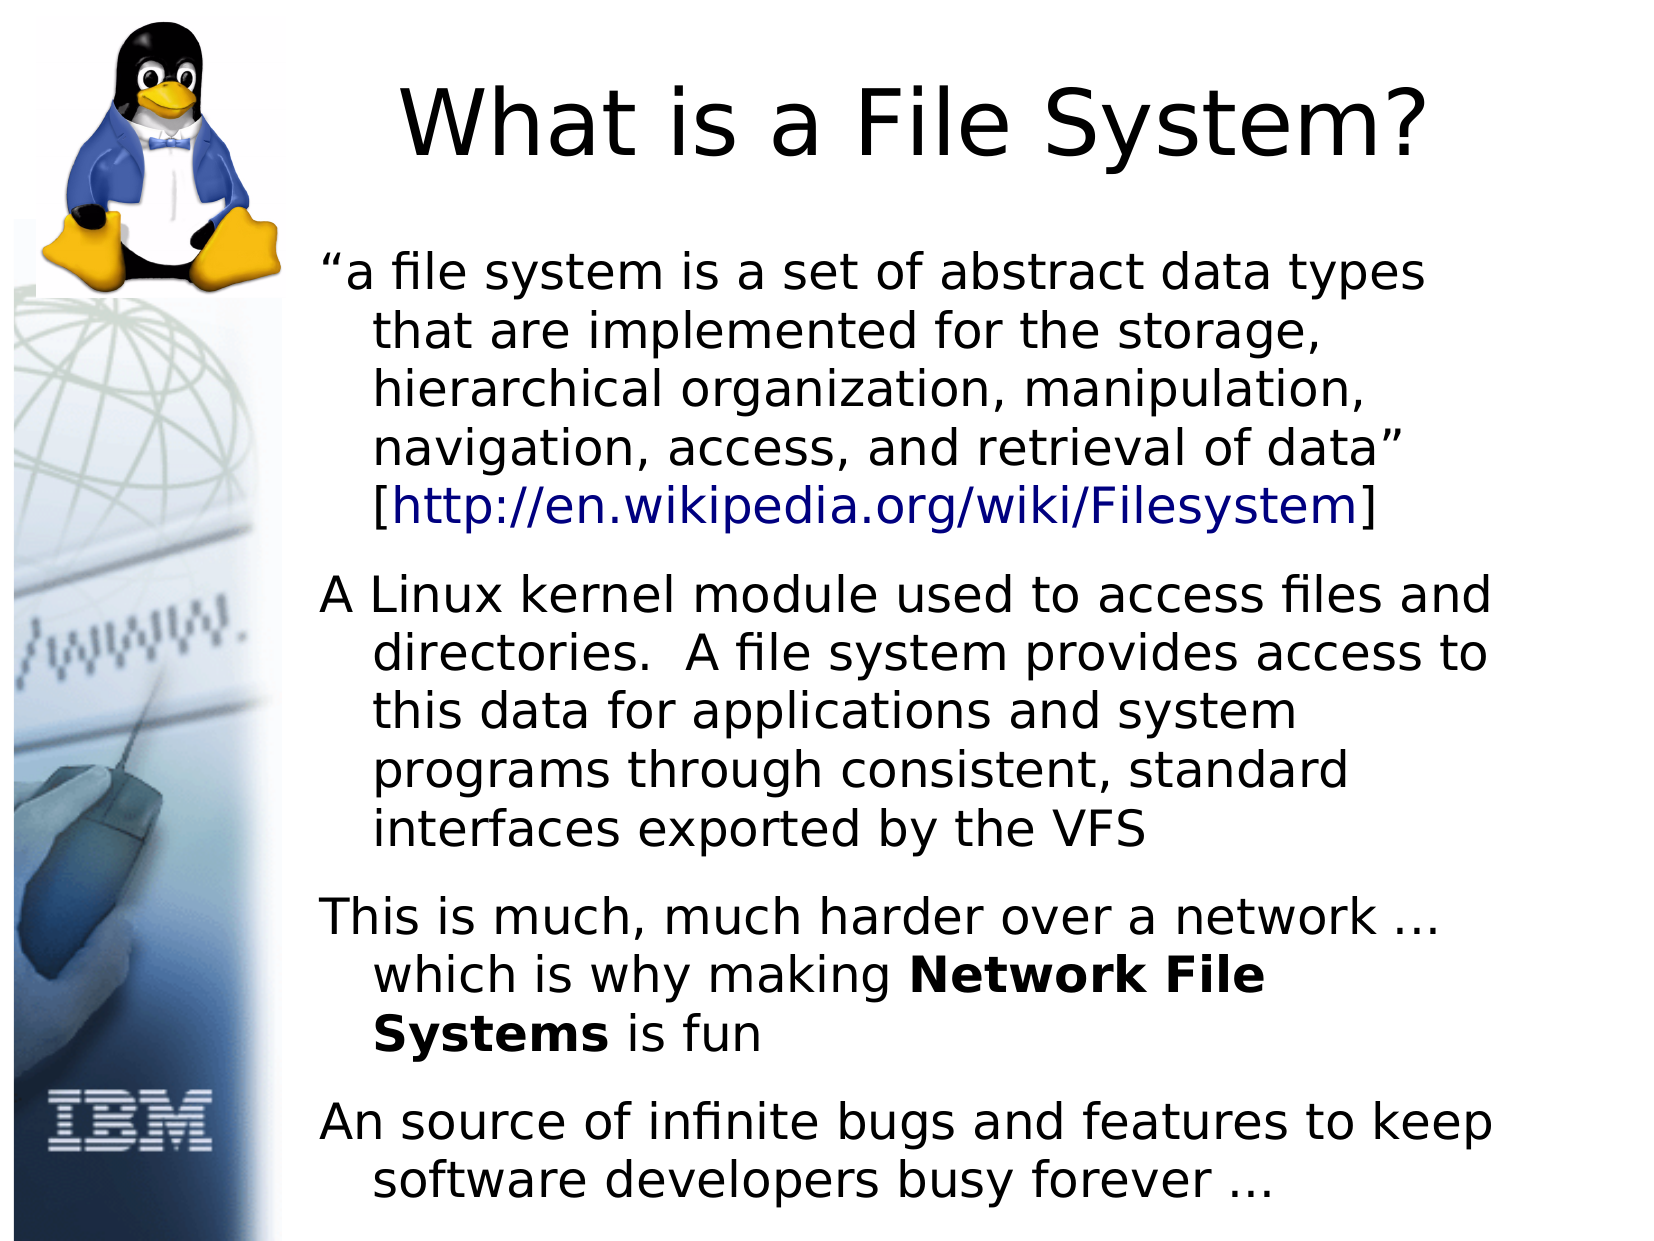

# What is a File System?
“a file system is a set of abstract data types that are implemented for the storage, hierarchical organization, manipulation, navigation, access, and retrieval of data” [http://en.wikipedia.org/wiki/Filesystem]
A Linux kernel module used to access files and directories. A file system provides access to this data for applications and system programs through consistent, standard interfaces exported by the VFS
This is much, much harder over a network ... which is why making Network File Systems is fun
An source of infinite bugs and features to keep software developers busy forever ...